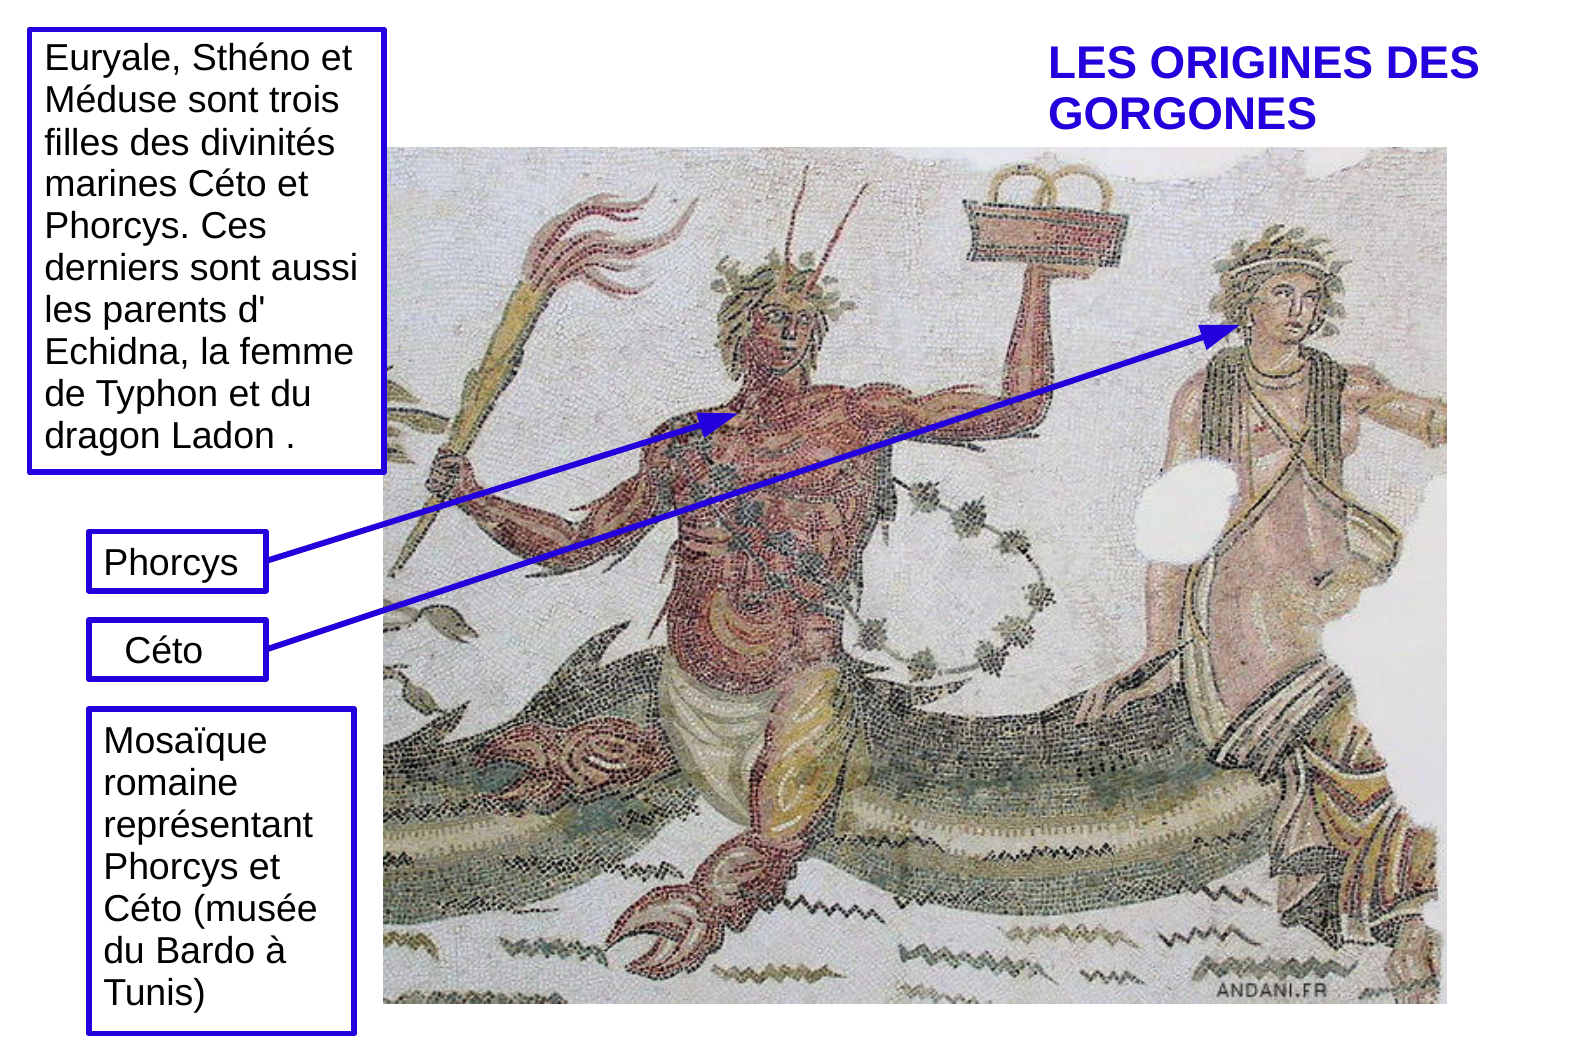

Euryale, Sthéno et Méduse sont trois filles des divinités marines Céto et Phorcys. Ces derniers sont aussi les parents d' Echidna, la femme de Typhon et du dragon Ladon .
LES ORIGINES DES GORGONES
Phorcys
 Céto
Mosaïque romaine représentant Phorcys et Céto (musée du Bardo à Tunis)